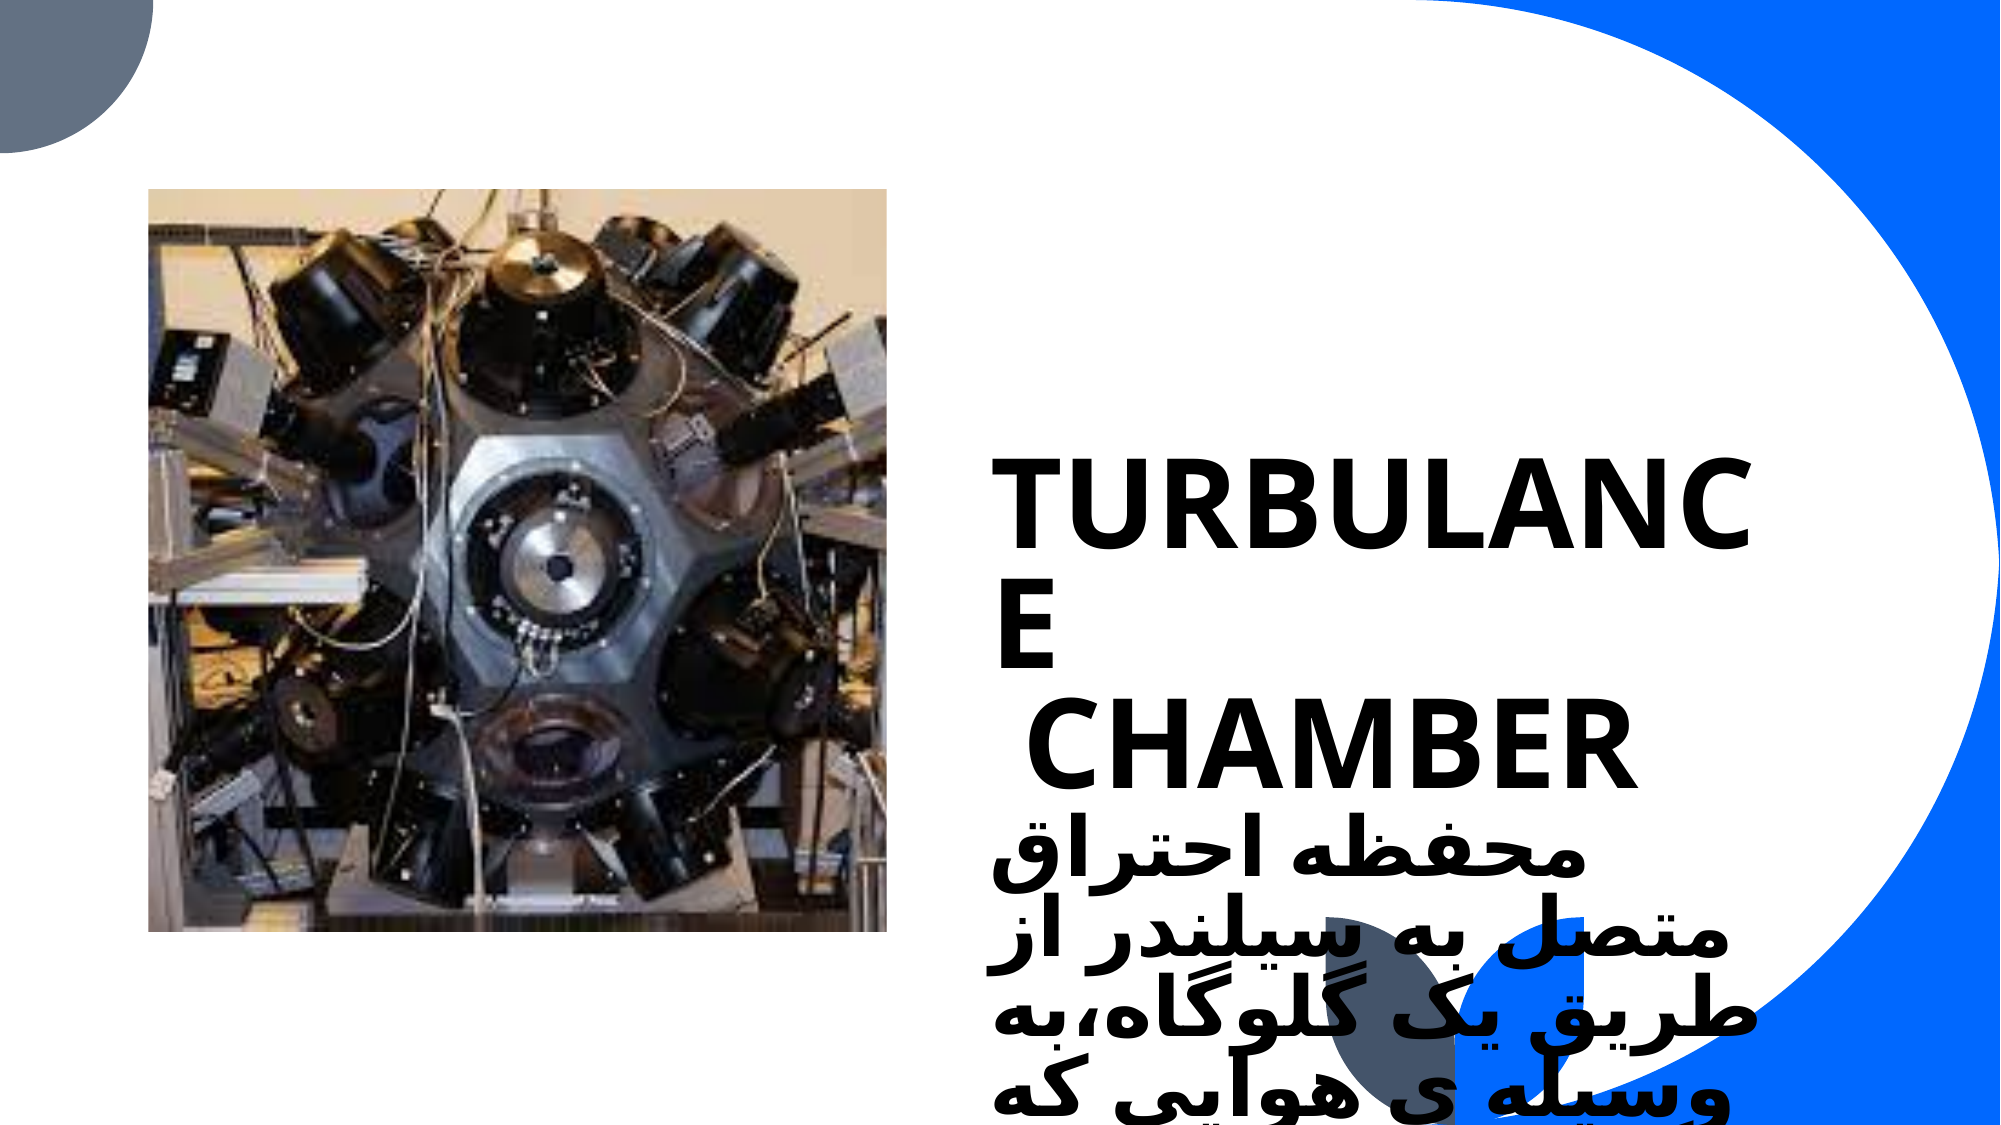

# TURBULANCE  CHAMBER  محفظه احتراق متصل به سیلندر از طریق یک گلوگاه،به وسیله ی هوایی که هنگام فشرده سازی در ان وارد میشود،در محفظه تلاطم ایجاد میشود و سوخت در سراسر محفظه تزریق میشود